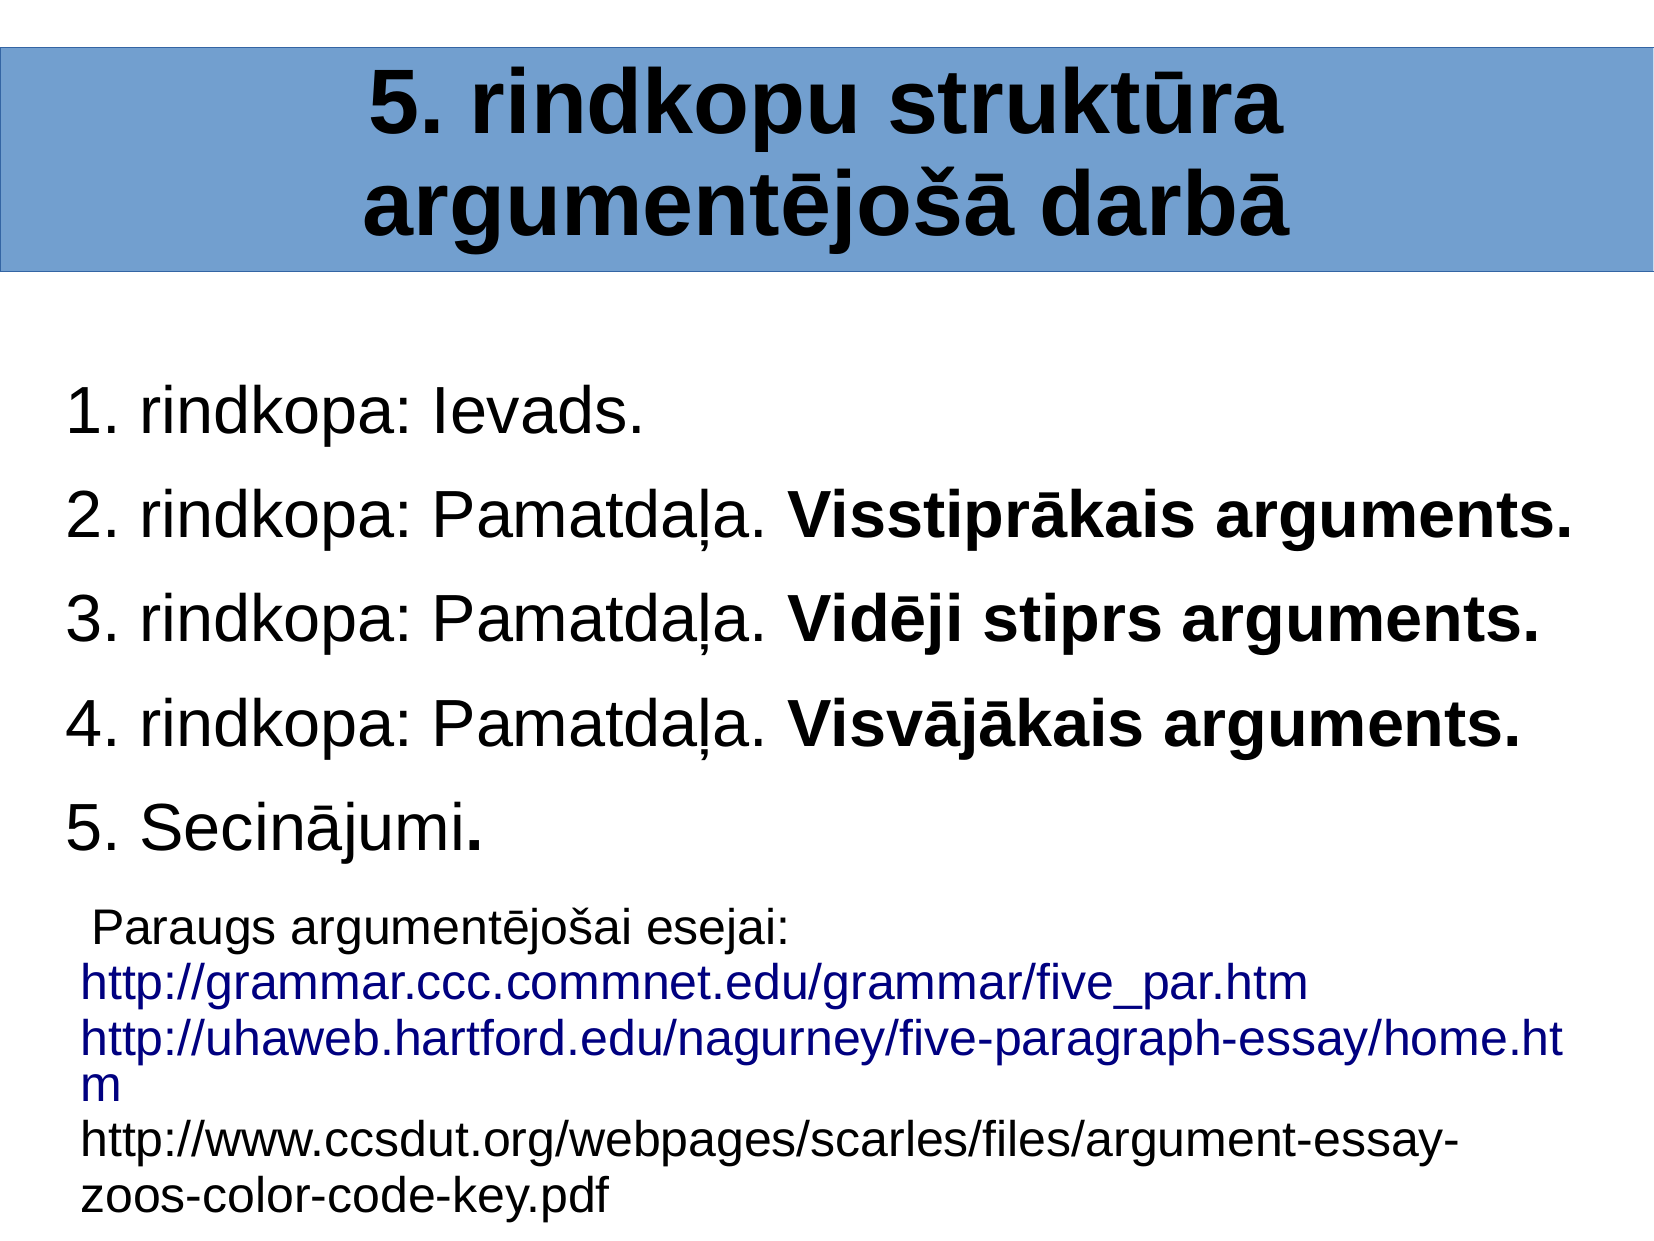

# 5. rindkopu struktūra argumentējošā darbā
1. rindkopa: Ievads.
2. rindkopa: Pamatdaļa. Visstiprākais arguments.
3. rindkopa: Pamatdaļa. Vidēji stiprs arguments.
4. rindkopa: Pamatdaļa. Visvājākais arguments.
5. Secinājumi.
 Paraugs argumentējošai esejai:
http://grammar.ccc.commnet.edu/grammar/five_par.htm
http://uhaweb.hartford.edu/nagurney/five-paragraph-essay/home.htm
http://www.ccsdut.org/webpages/scarles/files/argument-essay-zoos-color-code-key.pdf